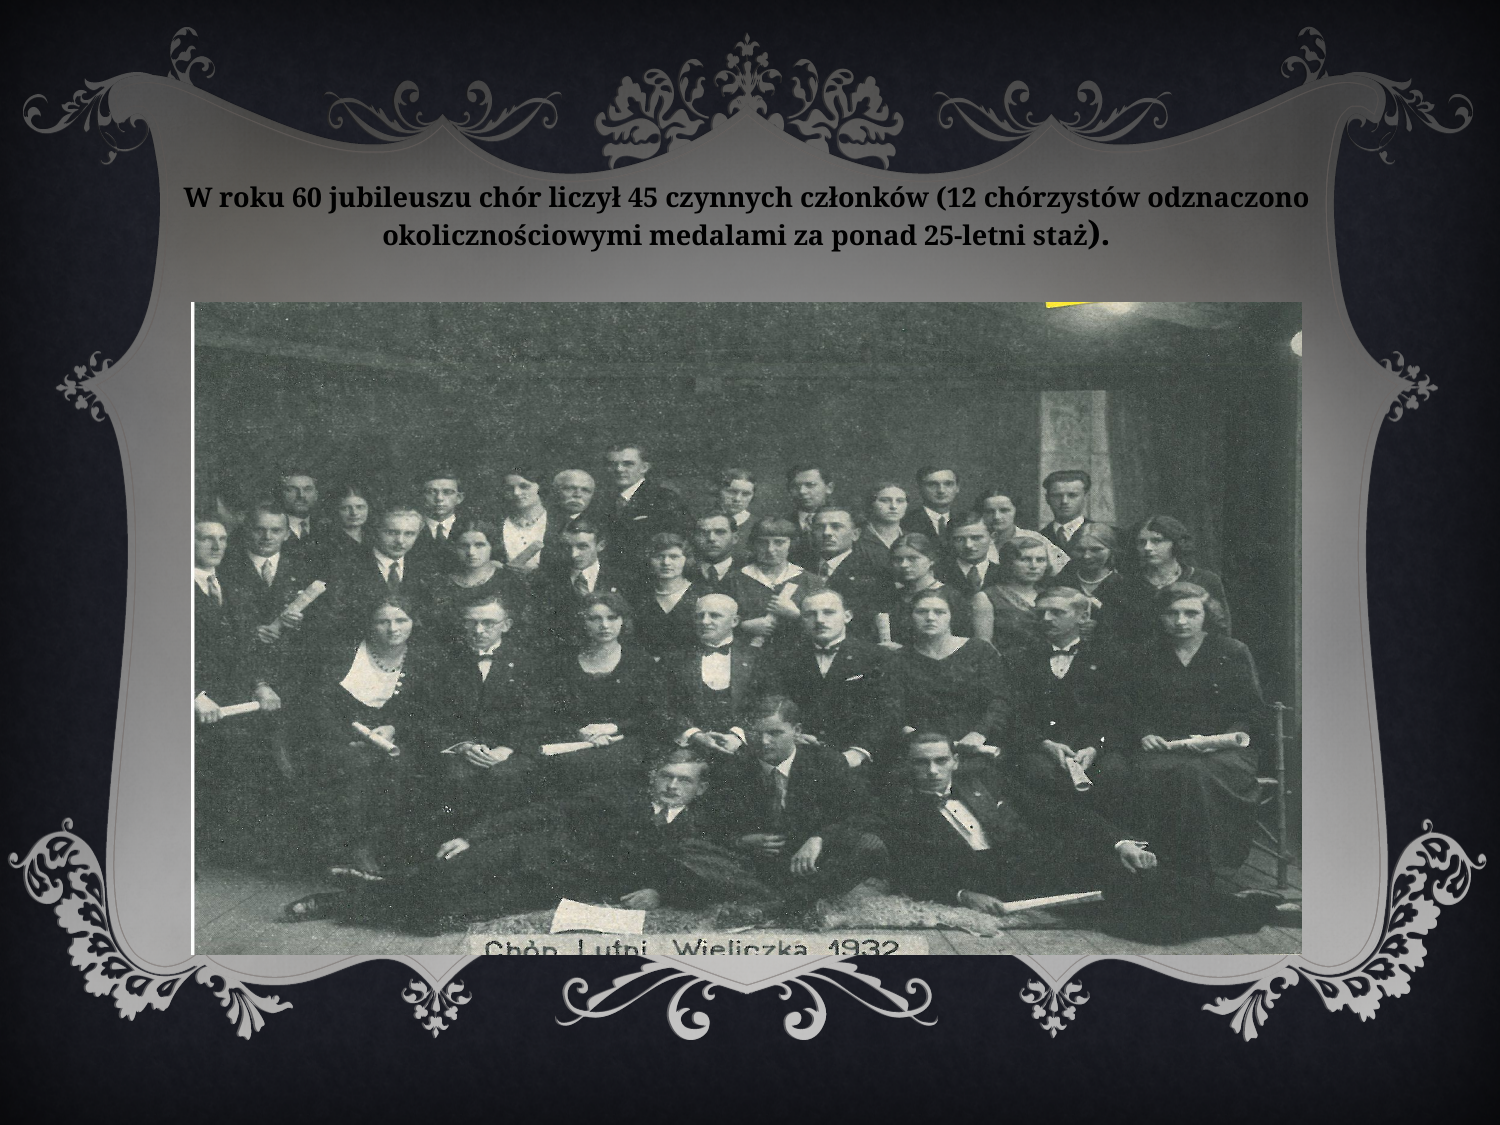

# W roku 60 jubileuszu chór liczył 45 czynnych członków (12 chórzystów odznaczono okolicznościowymi medalami za ponad 25-letni staż).